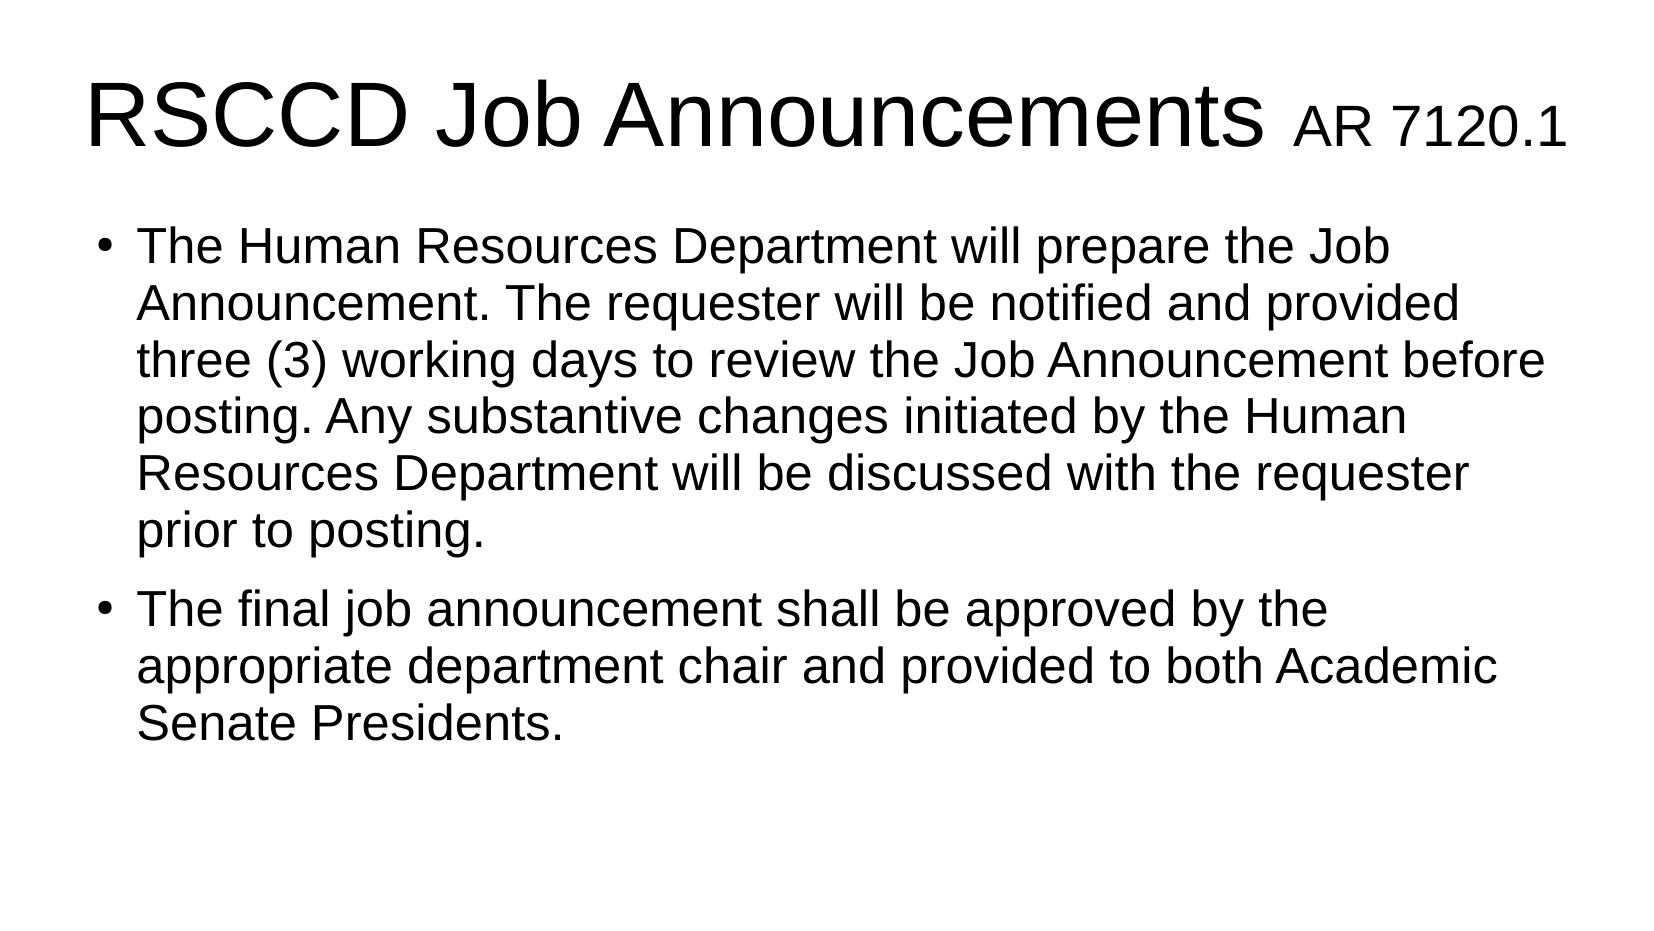

# RSCCD Job Announcements AR 7120.1
The Human Resources Department will prepare the Job Announcement. The requester will be notified and provided three (3) working days to review the Job Announcement before posting. Any substantive changes initiated by the Human Resources Department will be discussed with the requester prior to posting.
The final job announcement shall be approved by the appropriate department chair and provided to both Academic Senate Presidents.